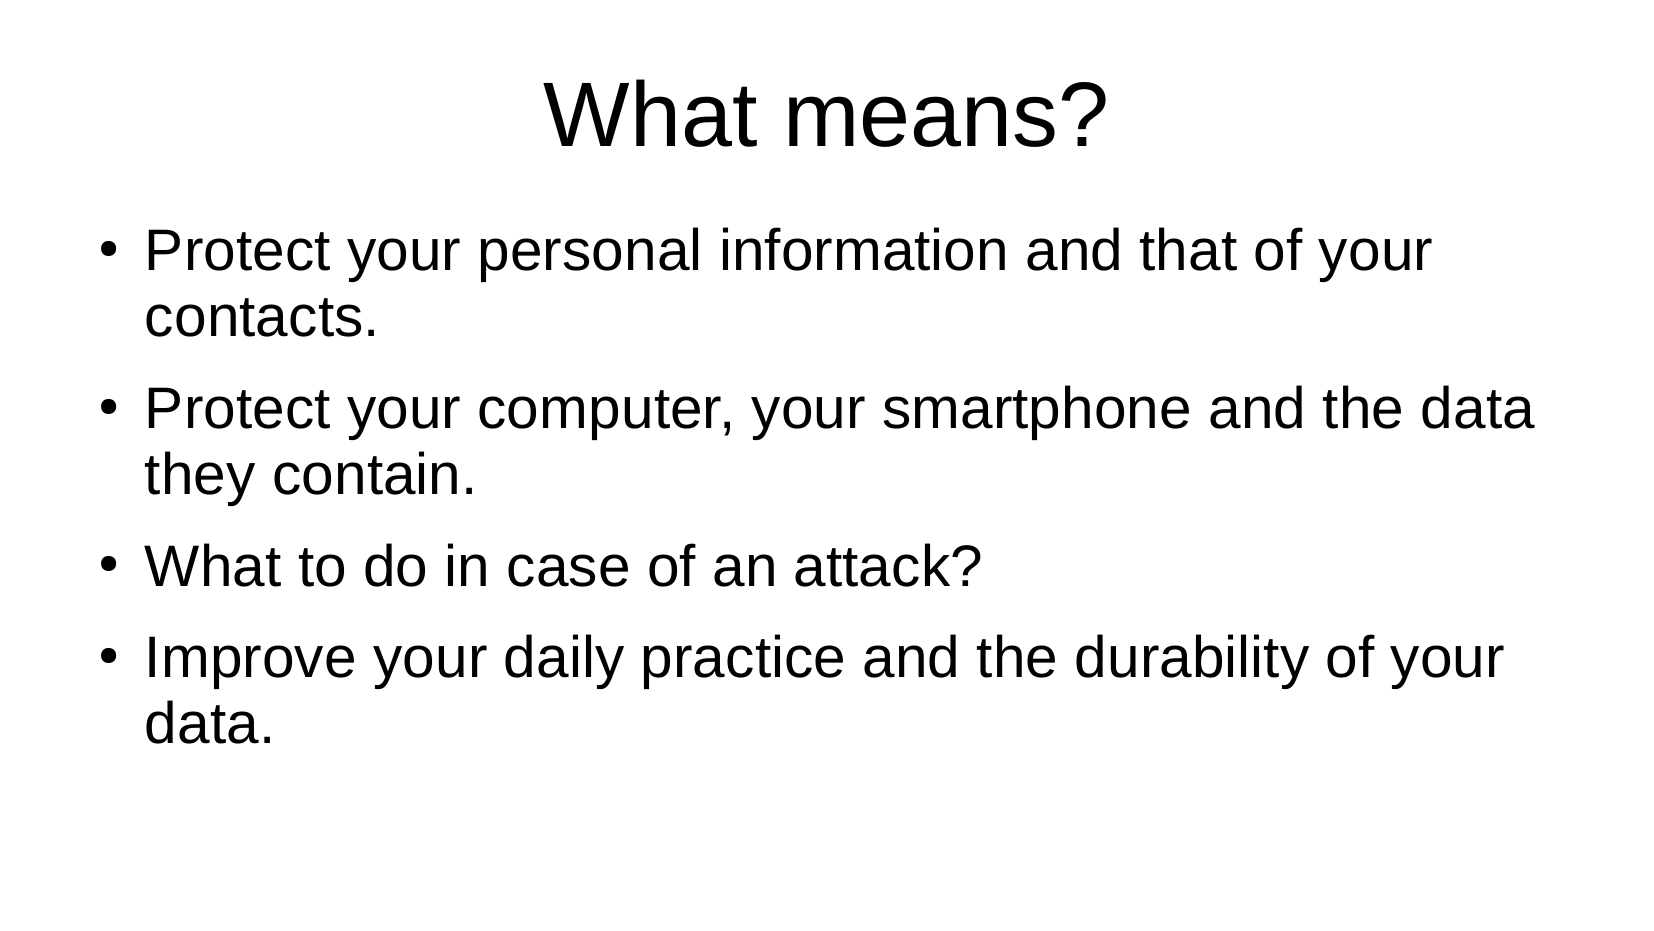

# What means?
Protect your personal information and that of your contacts.
Protect your computer, your smartphone and the data they contain.
What to do in case of an attack?
Improve your daily practice and the durability of your data.